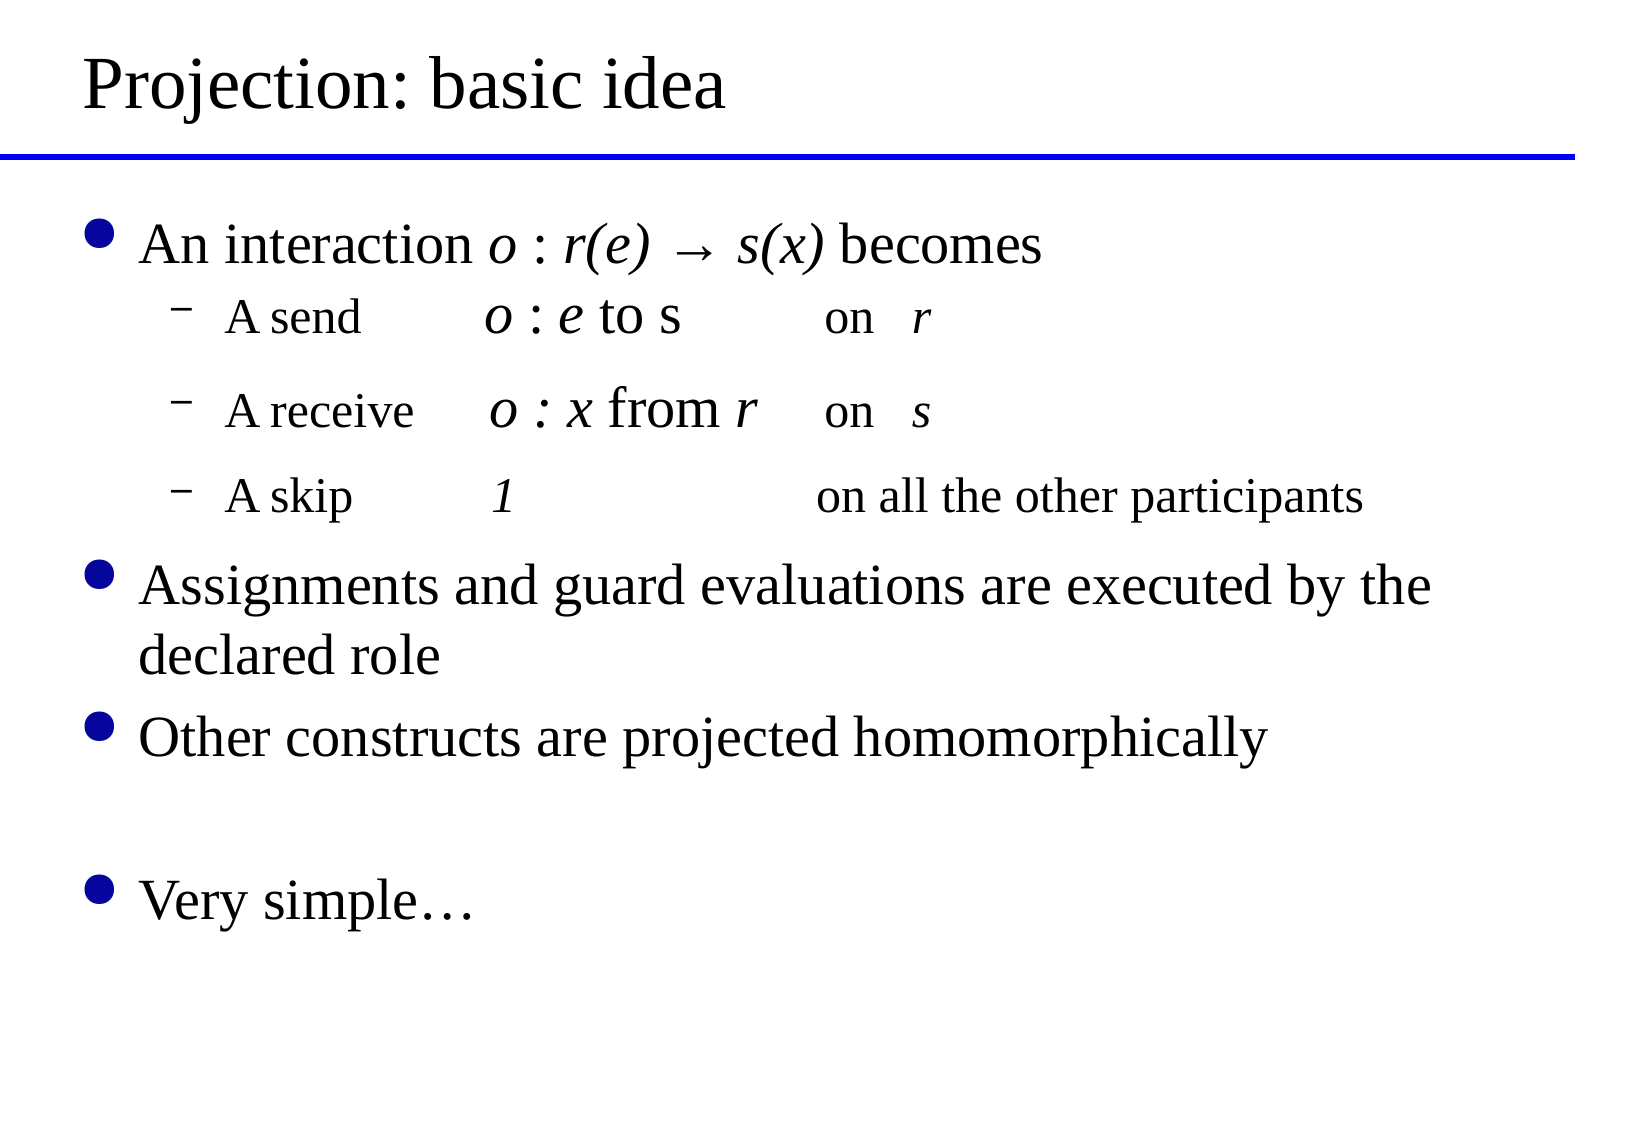

# Projection: basic idea
An interaction o : r(e) → s(x) becomes
A send o : e to s 	on r
A receive o : x from r 	on s
A skip 1 on all the other participants
Assignments and guard evaluations are executed by the declared role
Other constructs are projected homomorphically
Very simple…